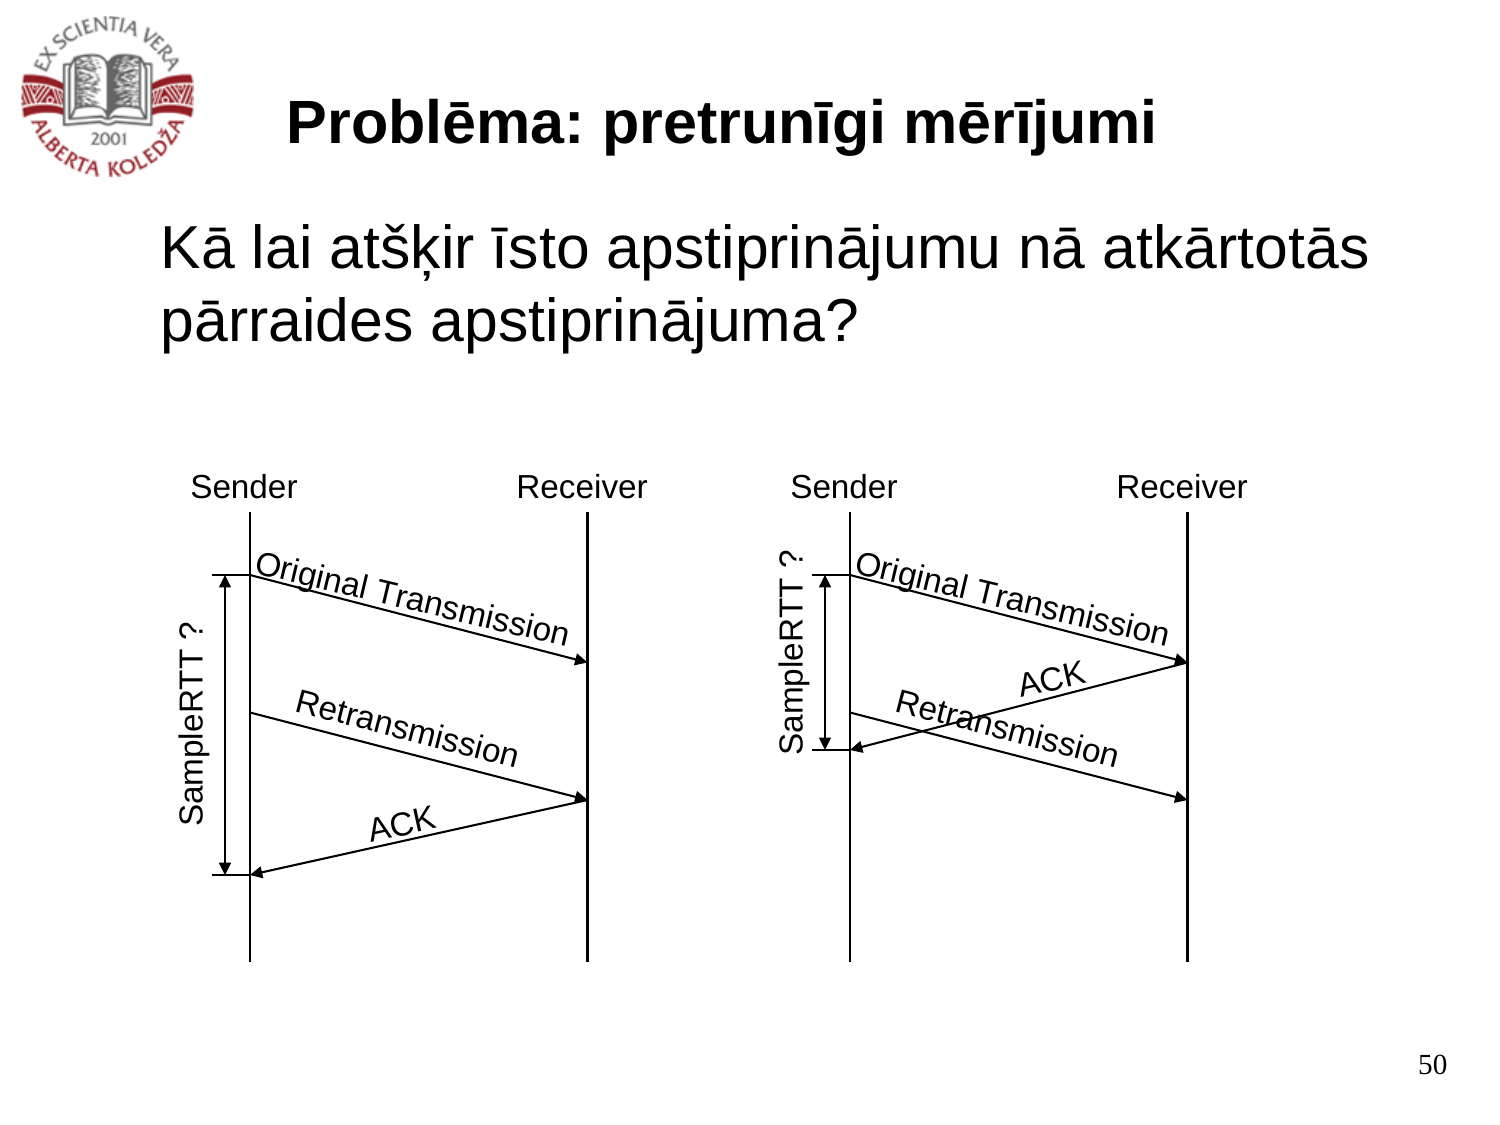

# Problēma: pretrunīgi mērījumi
Kā lai atšķir īsto apstiprinājumu nā atkārtotās pārraides apstiprinājuma?
Sender
Receiver
Sender
Receiver
Original Transmission
Original Transmission
SampleRTT ?
ACK
SampleRTT ?
Retransmission
Retransmission
ACK